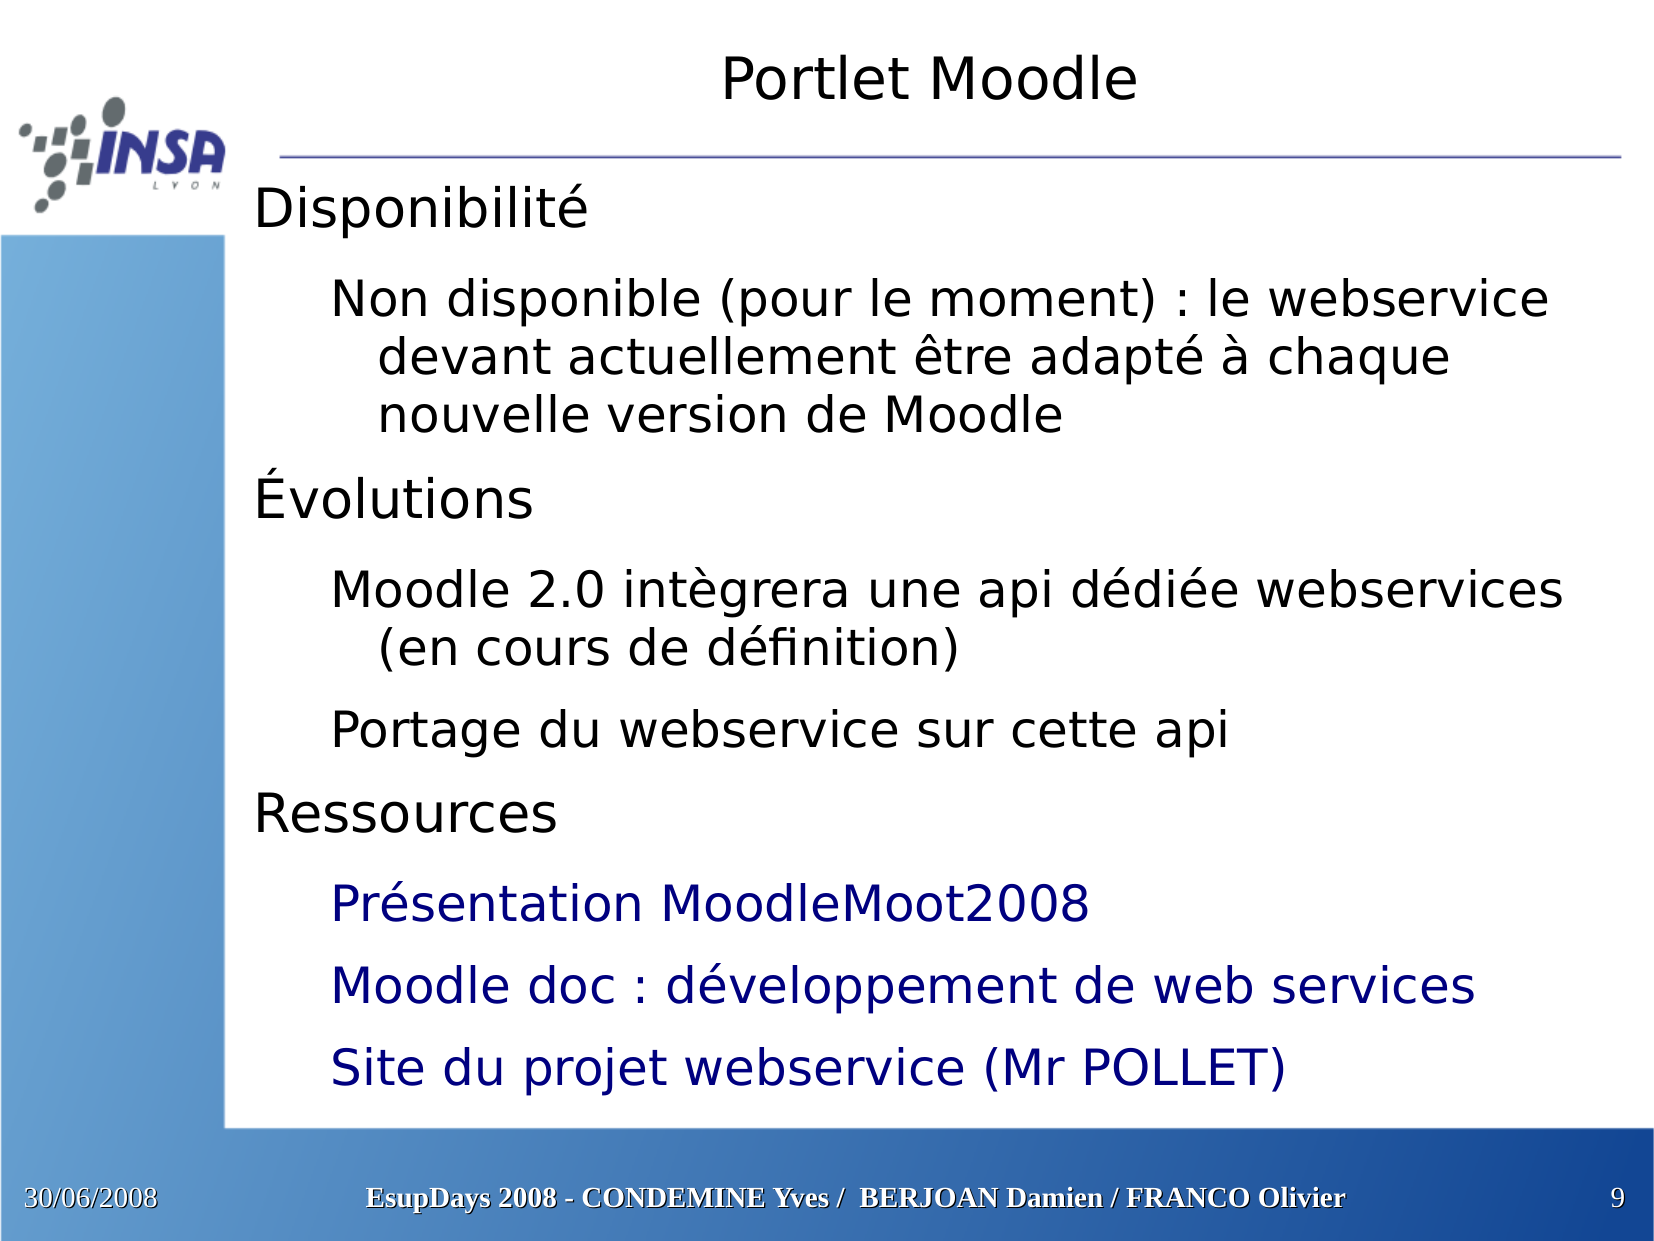

# Portlet Moodle
Disponibilité
Non disponible (pour le moment) : le webservice devant actuellement être adapté à chaque nouvelle version de Moodle
Évolutions
Moodle 2.0 intègrera une api dédiée webservices (en cours de définition)
Portage du webservice sur cette api
Ressources
Présentation MoodleMoot2008
Moodle doc : développement de web services
Site du projet webservice (Mr POLLET)
30/06/2008
EsupDays 2008 - CONDEMINE Yves / BERJOAN Damien / FRANCO Olivier
9